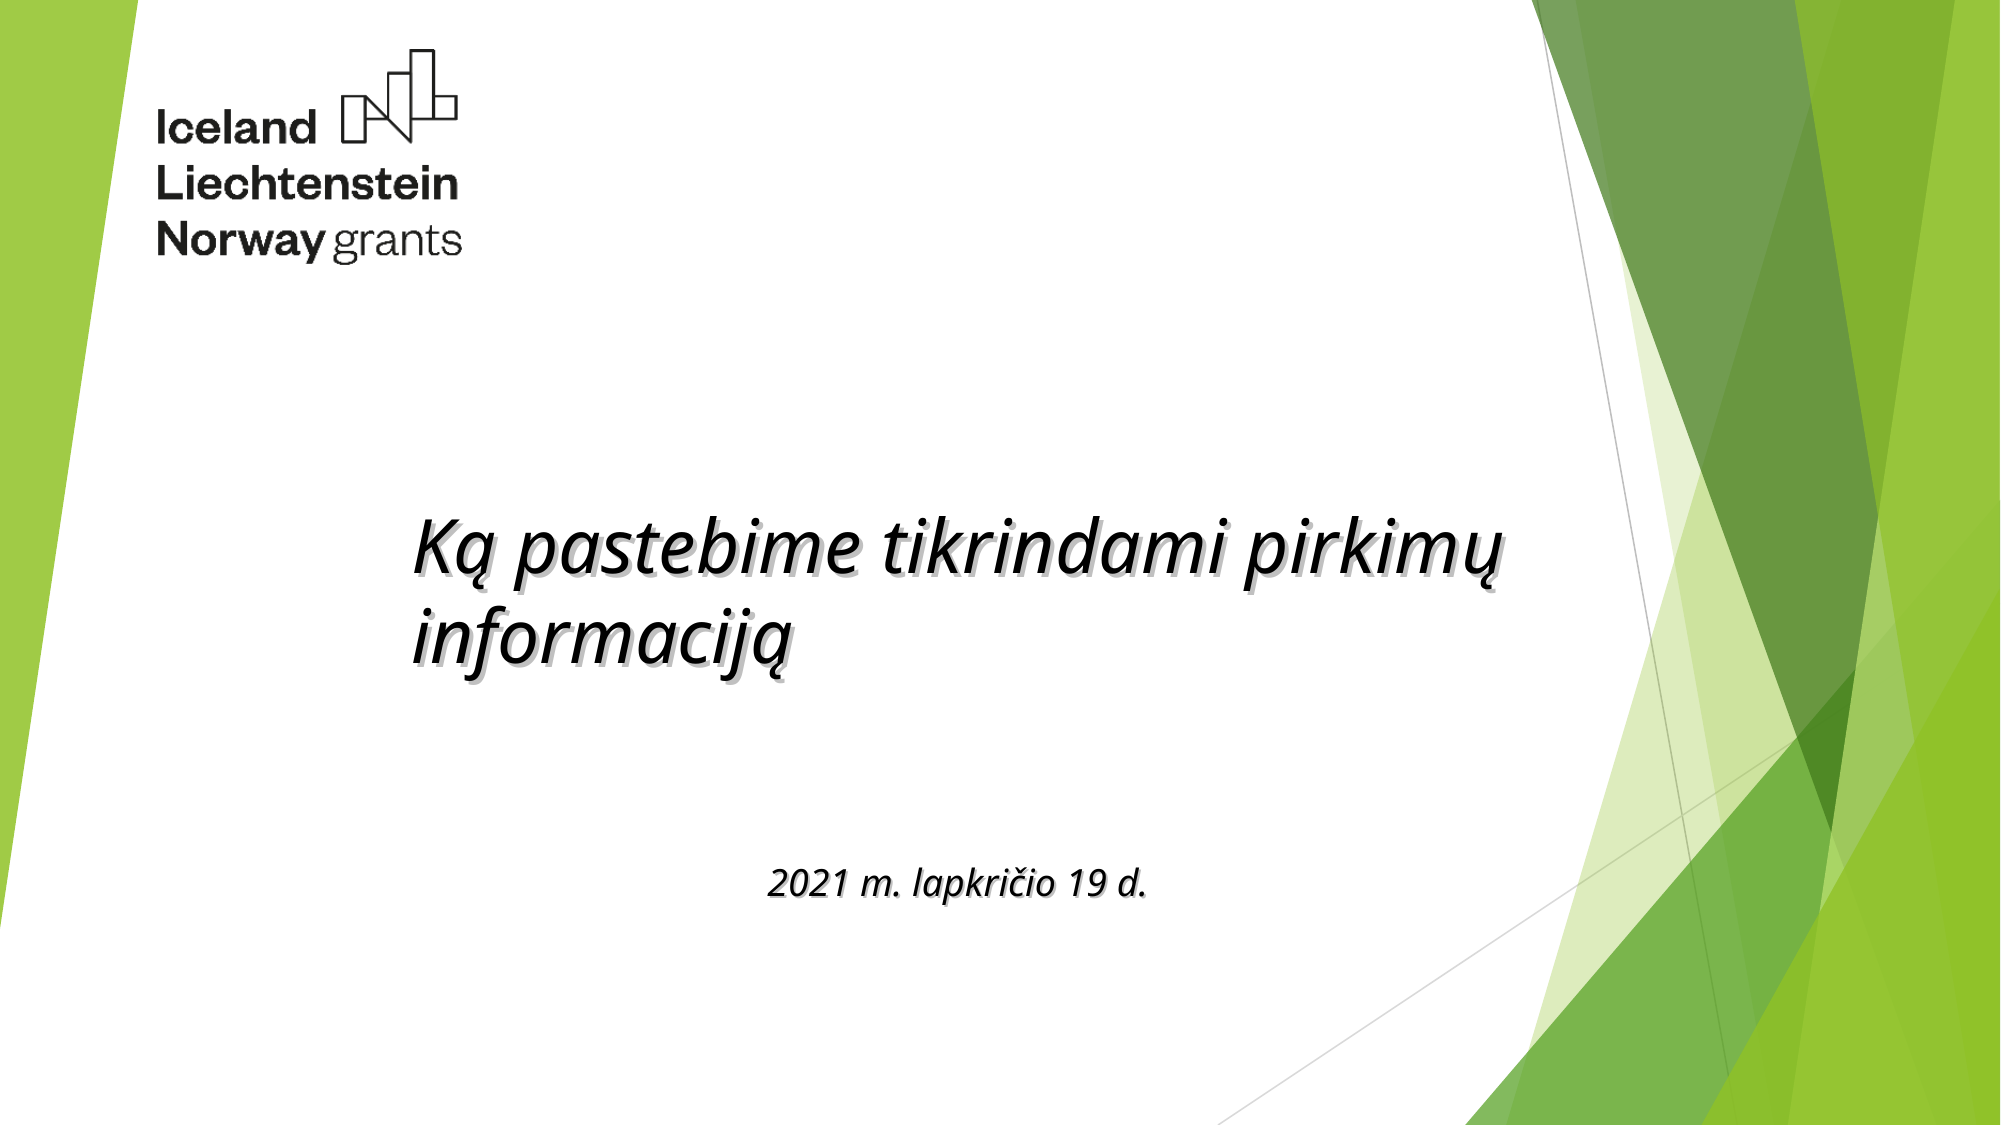

Ką pastebime tikrindami pirkimų informaciją
2021 m. lapkričio 19 d.